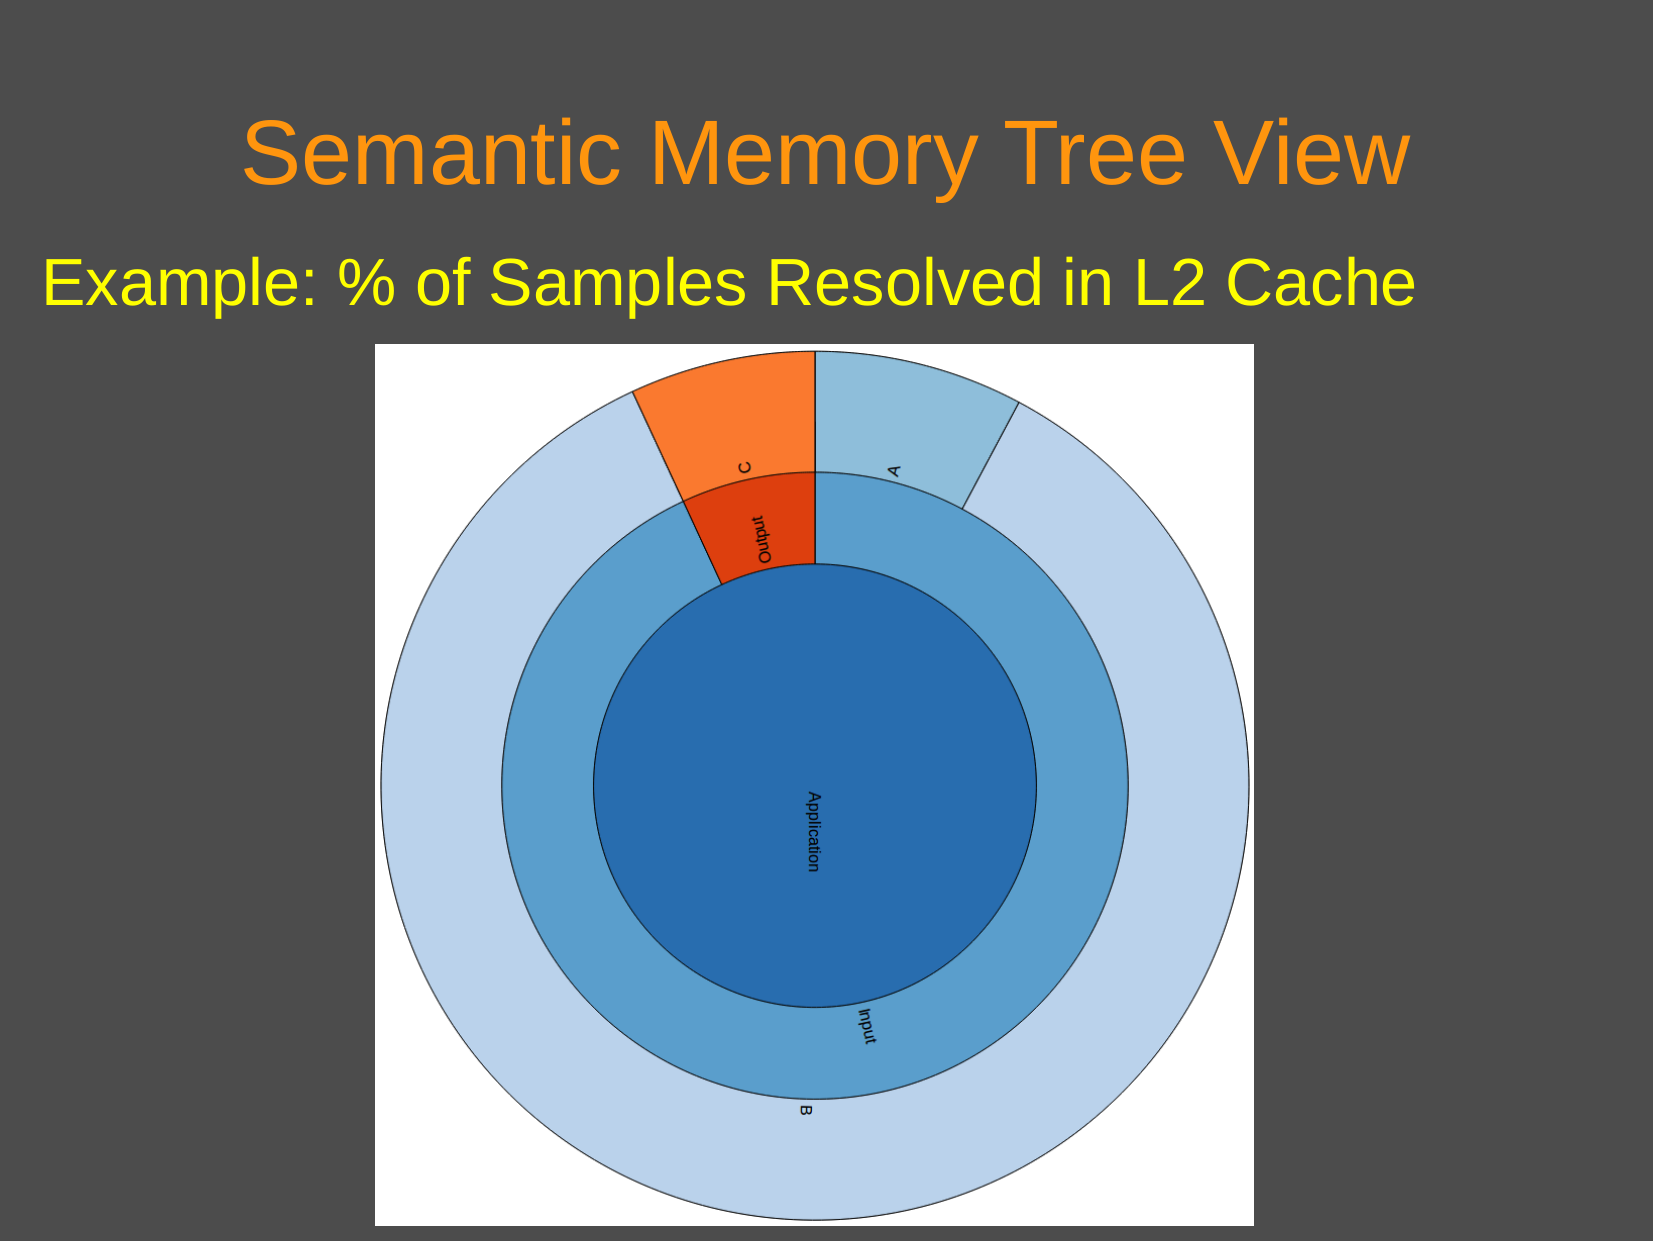

# Semantic Memory Tree View
Example: % of Samples Resolved in L2 Cache